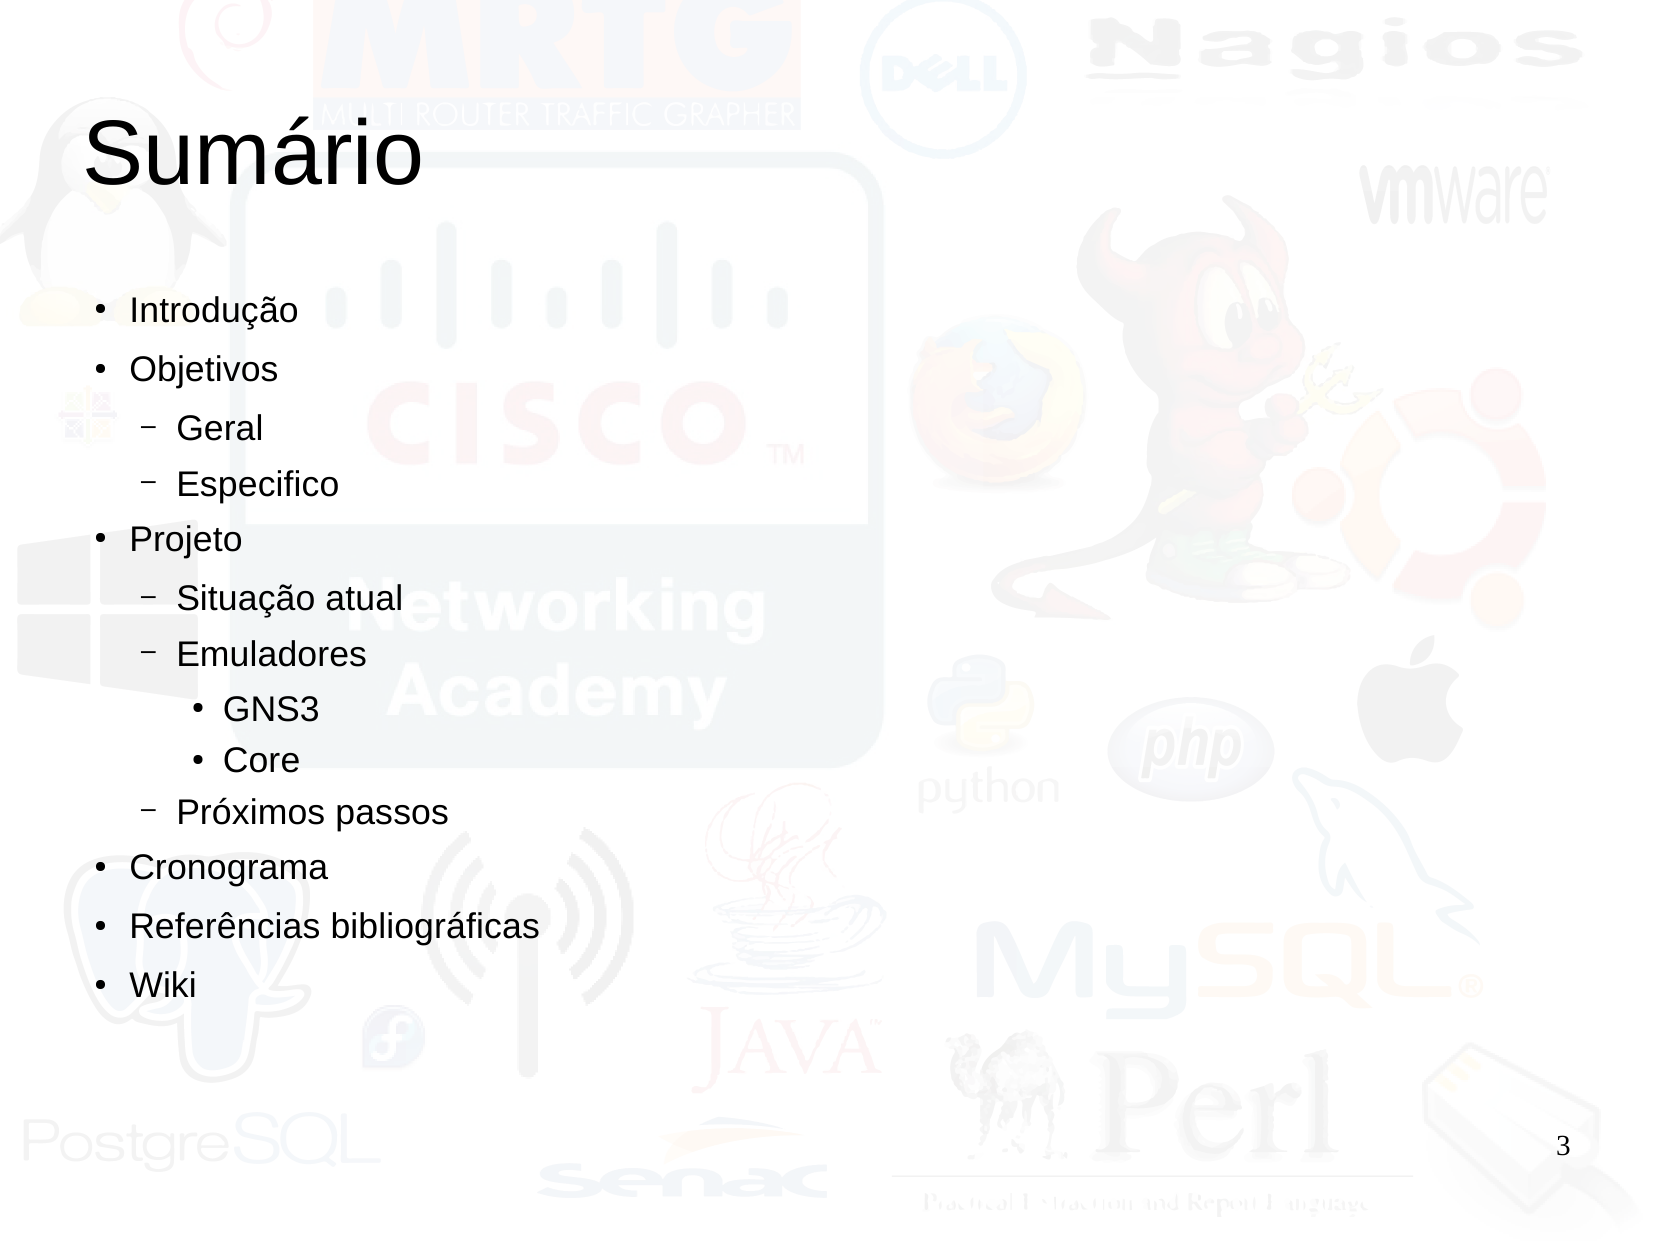

# Sumário
Introdução
Objetivos
Geral
Especifico
Projeto
Situação atual
Emuladores
GNS3
Core
Próximos passos
Cronograma
Referências bibliográficas
Wiki
3